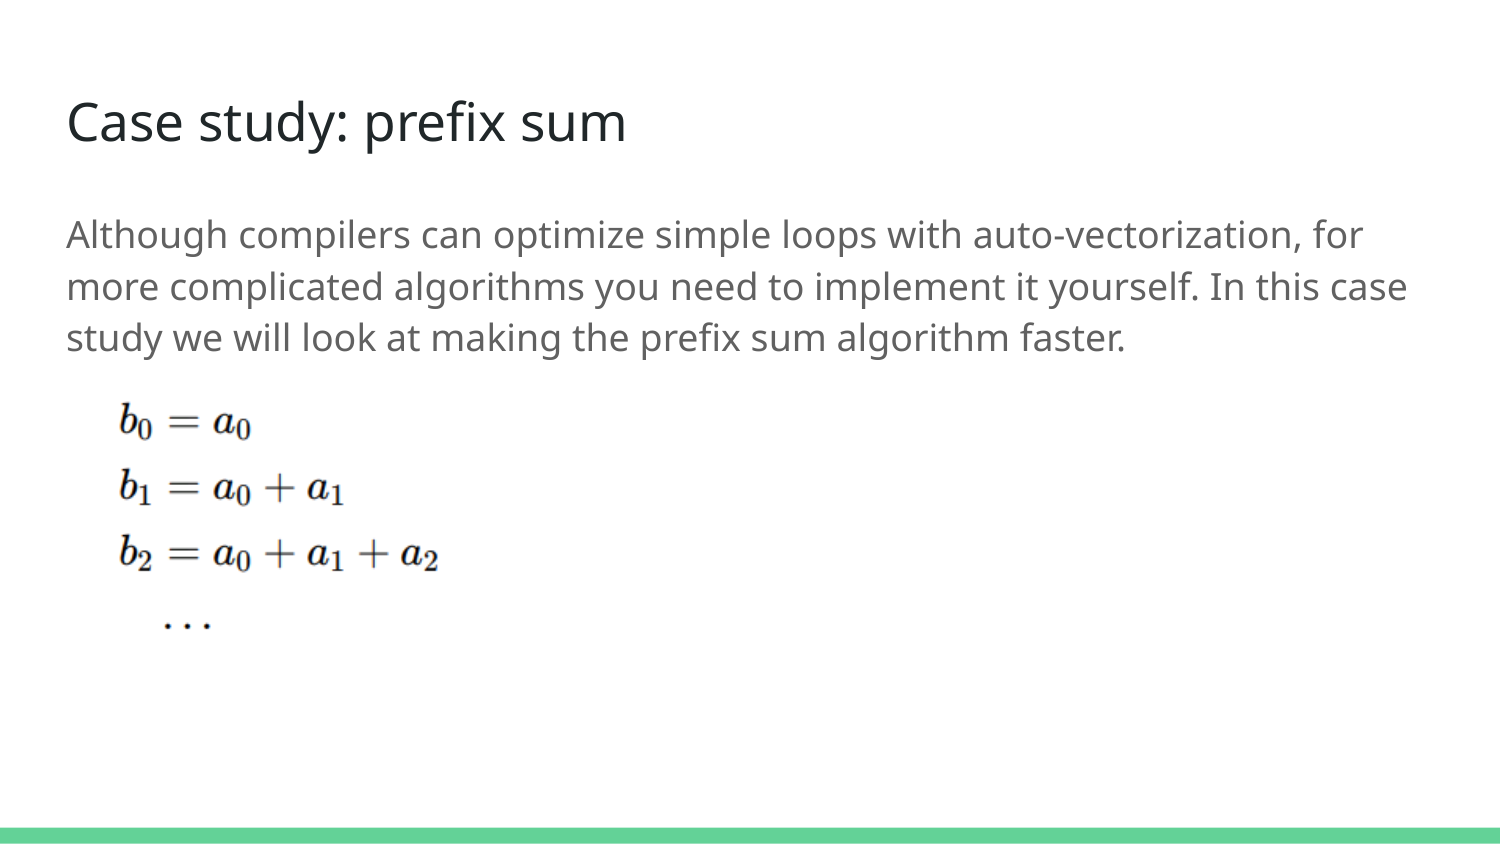

# Case study: prefix sum
Although compilers can optimize simple loops with auto-vectorization, for more complicated algorithms you need to implement it yourself. In this case study we will look at making the prefix sum algorithm faster.